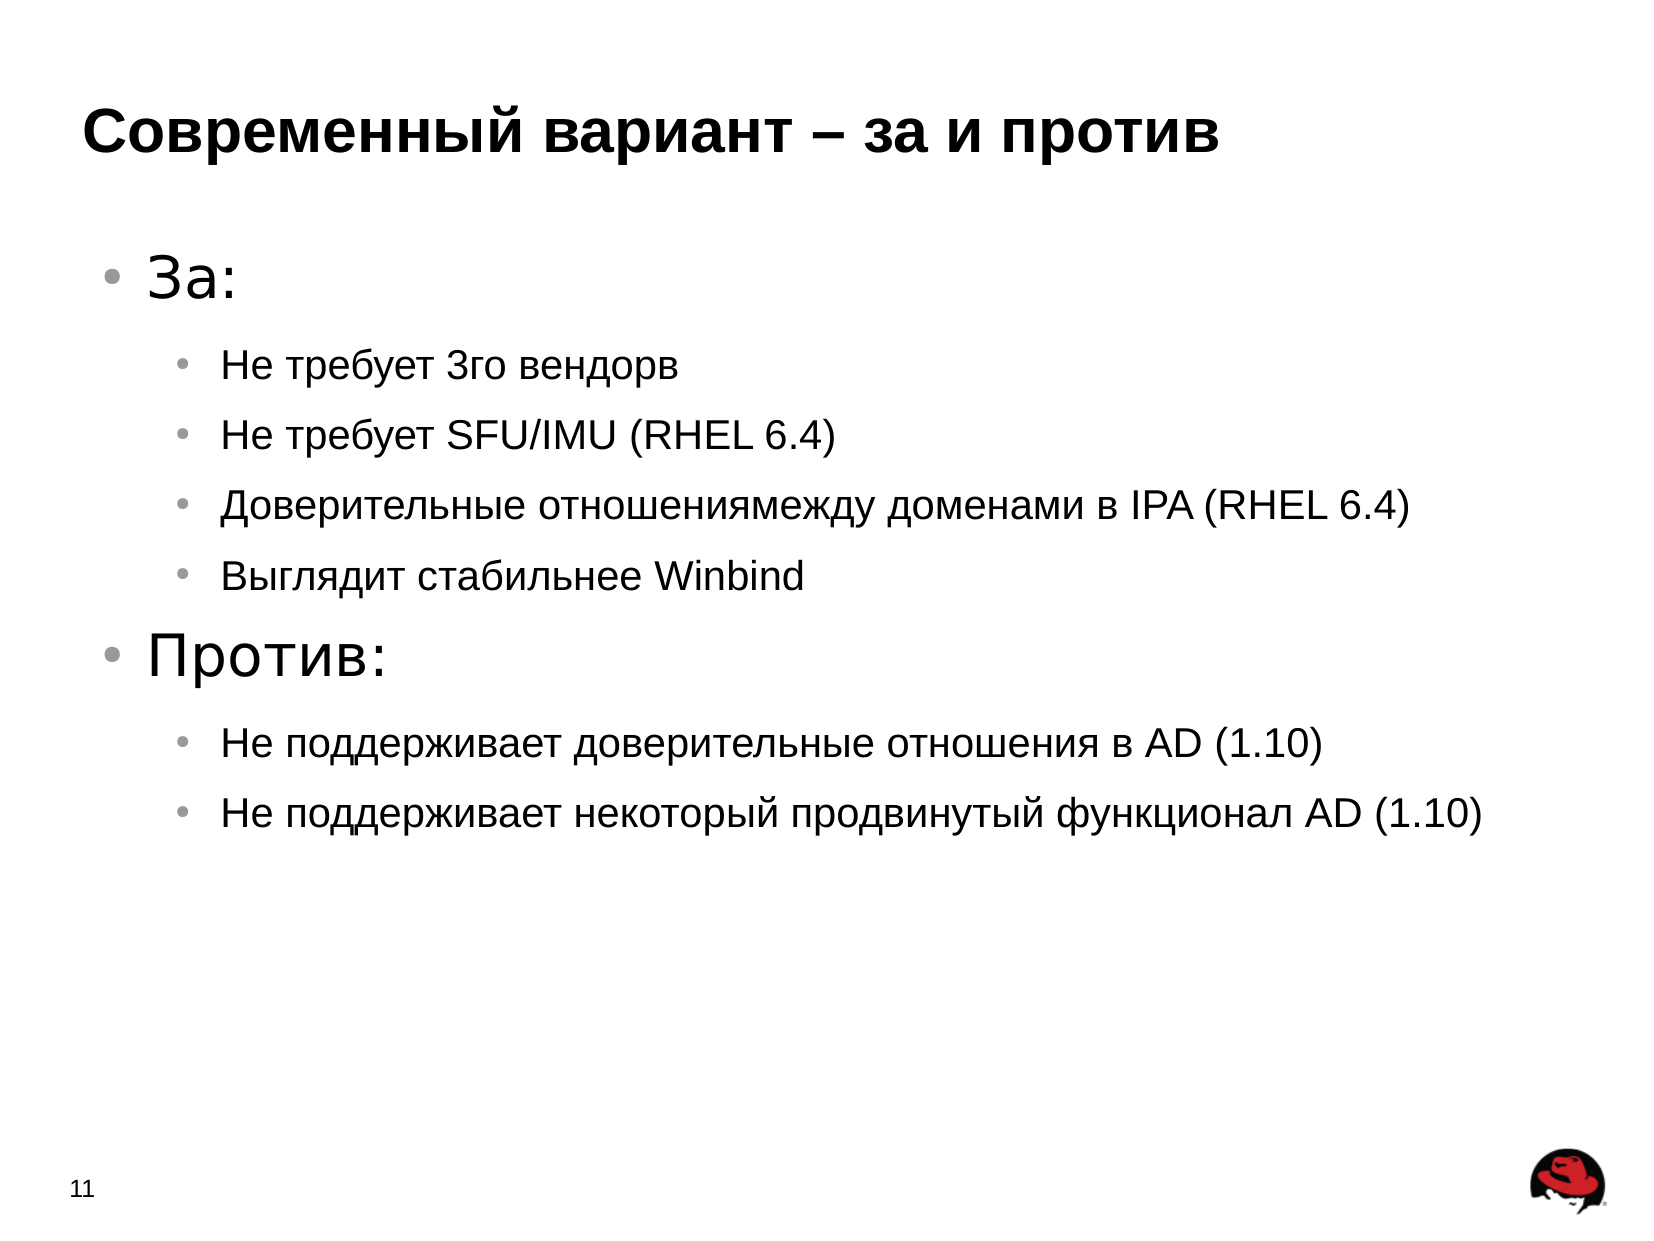

# Современный вариант – за и против
За:
Не требует 3го вендорв
Не требует SFU/IMU (RHEL 6.4)
Доверительные отношениямежду доменами в IPA (RHEL 6.4)
Выглядит стабильнее Winbind
Против:
Не поддерживает доверительные отношения в AD (1.10)
Не поддерживает некоторый продвинутый функционал AD (1.10)